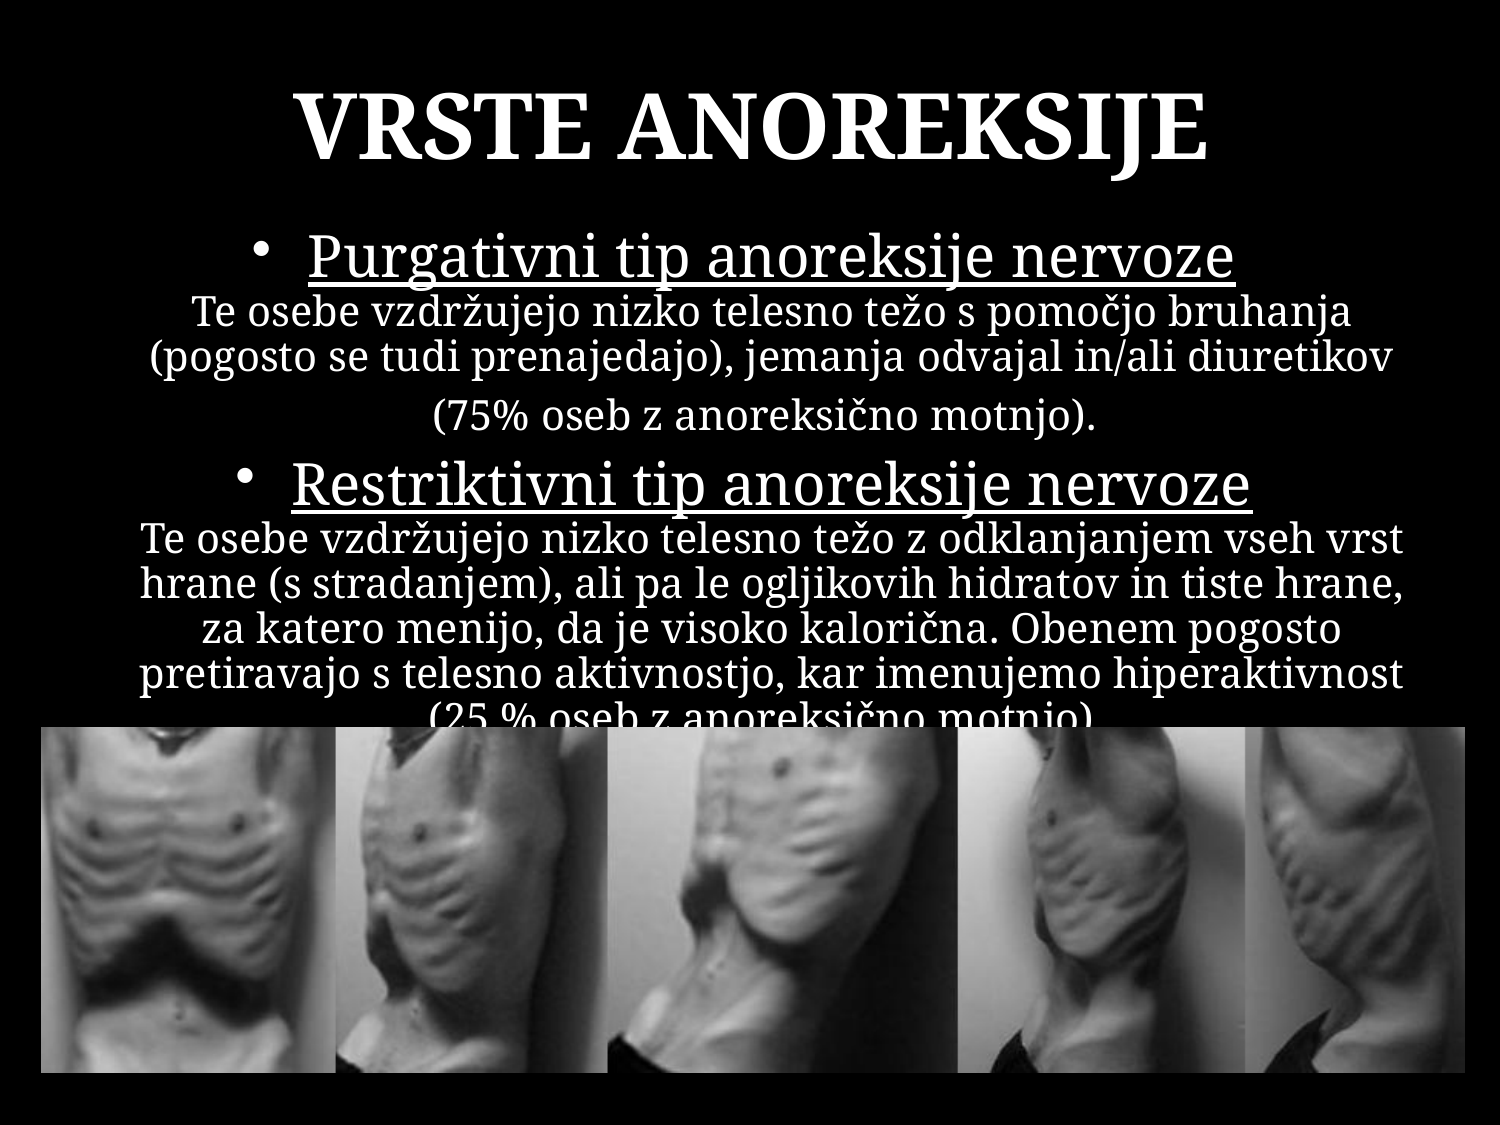

# VRSTE ANOREKSIJE
Purgativni tip anoreksije nervoze
Te osebe vzdržujejo nizko telesno težo s pomočjo bruhanja (pogosto se tudi prenajedajo), jemanja odvajal in/ali diuretikov (75% oseb z anoreksično motnjo).
Restriktivni tip anoreksije nervoze
Te osebe vzdržujejo nizko telesno težo z odklanjanjem vseh vrst hrane (s stradanjem), ali pa le ogljikovih hidratov in tiste hrane, za katero menijo, da je visoko kalorična. Obenem pogosto pretiravajo s telesno aktivnostjo, kar imenujemo hiperaktivnost (25 % oseb z anoreksično motnjo).